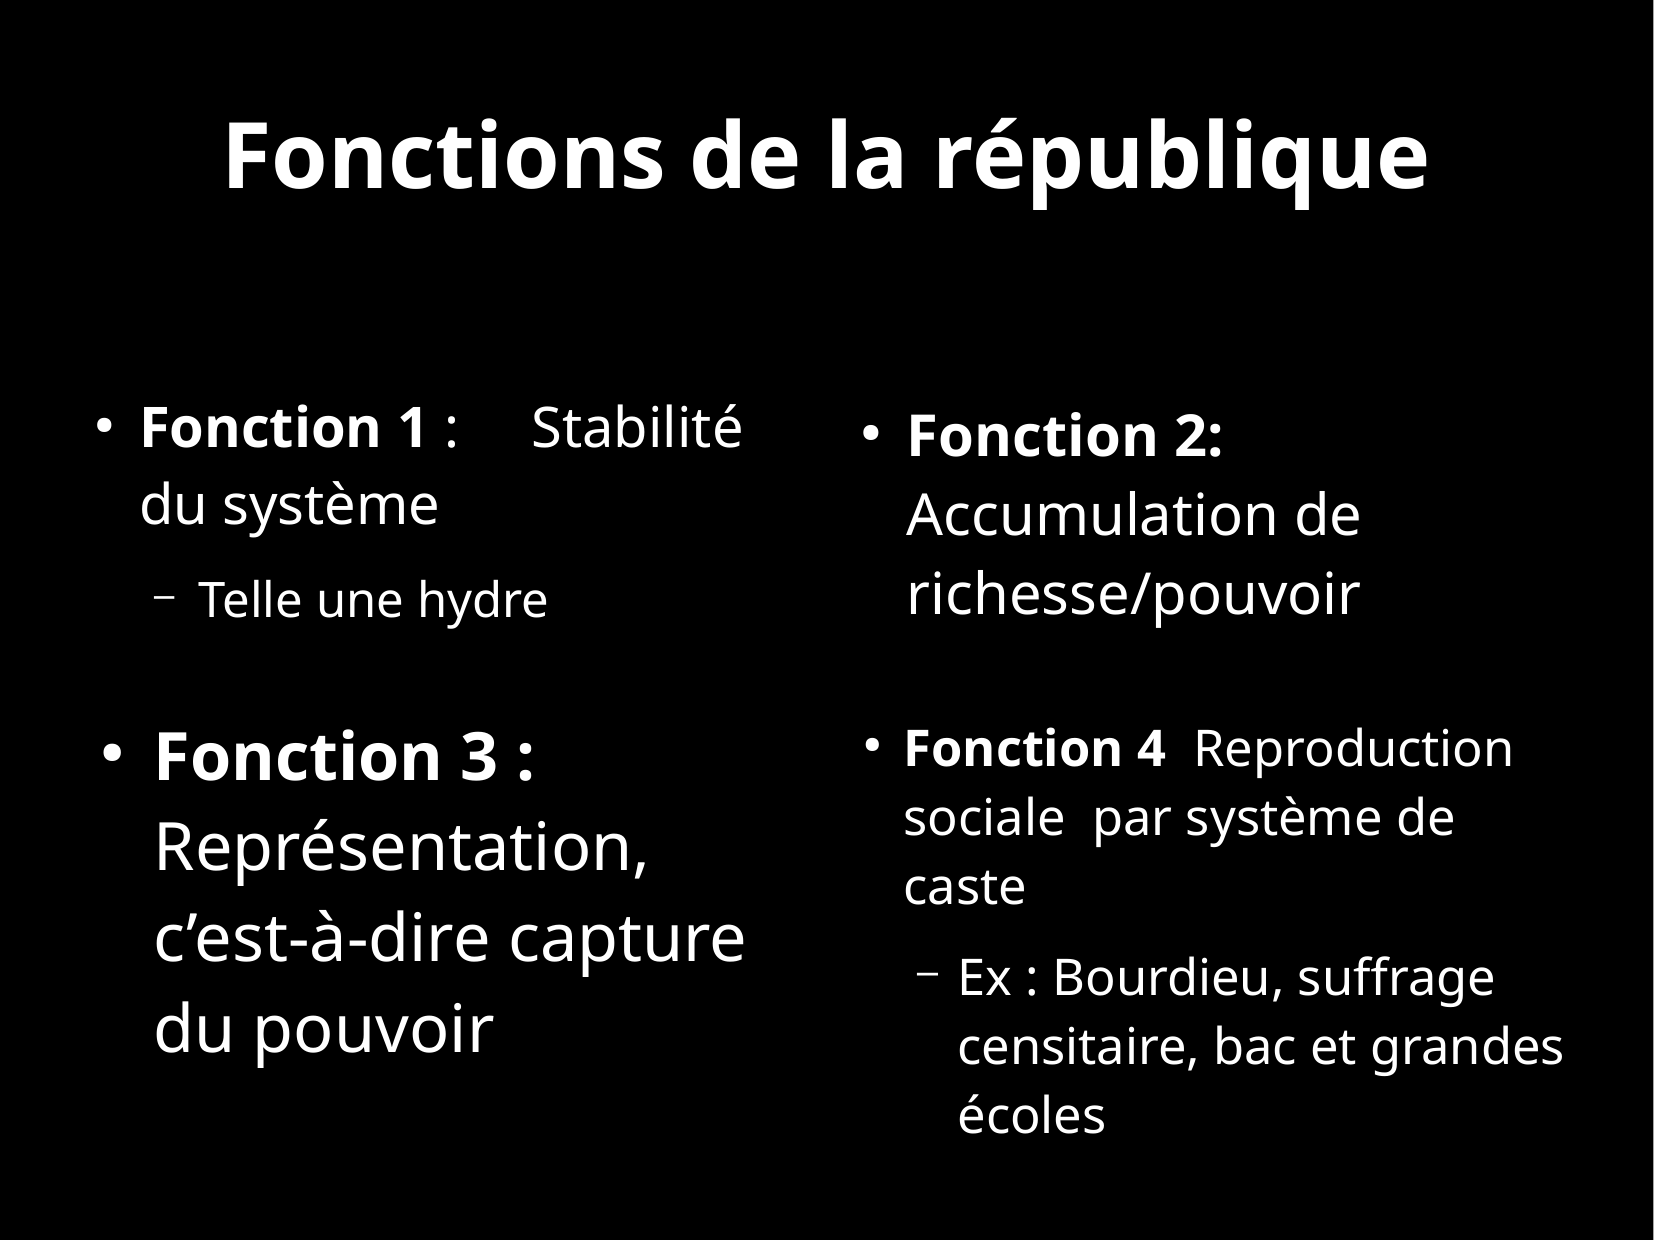

# Fonctions de la république
Fonction 1 : Stabilité du système
Telle une hydre
Fonction 2: Accumulation de richesse/pouvoir
Fonction 3 : Représentation, c’est-à-dire capture du pouvoir
Fonction 4  Reproduction sociale par système de caste
Ex : Bourdieu, suffrage censitaire, bac et grandes écoles